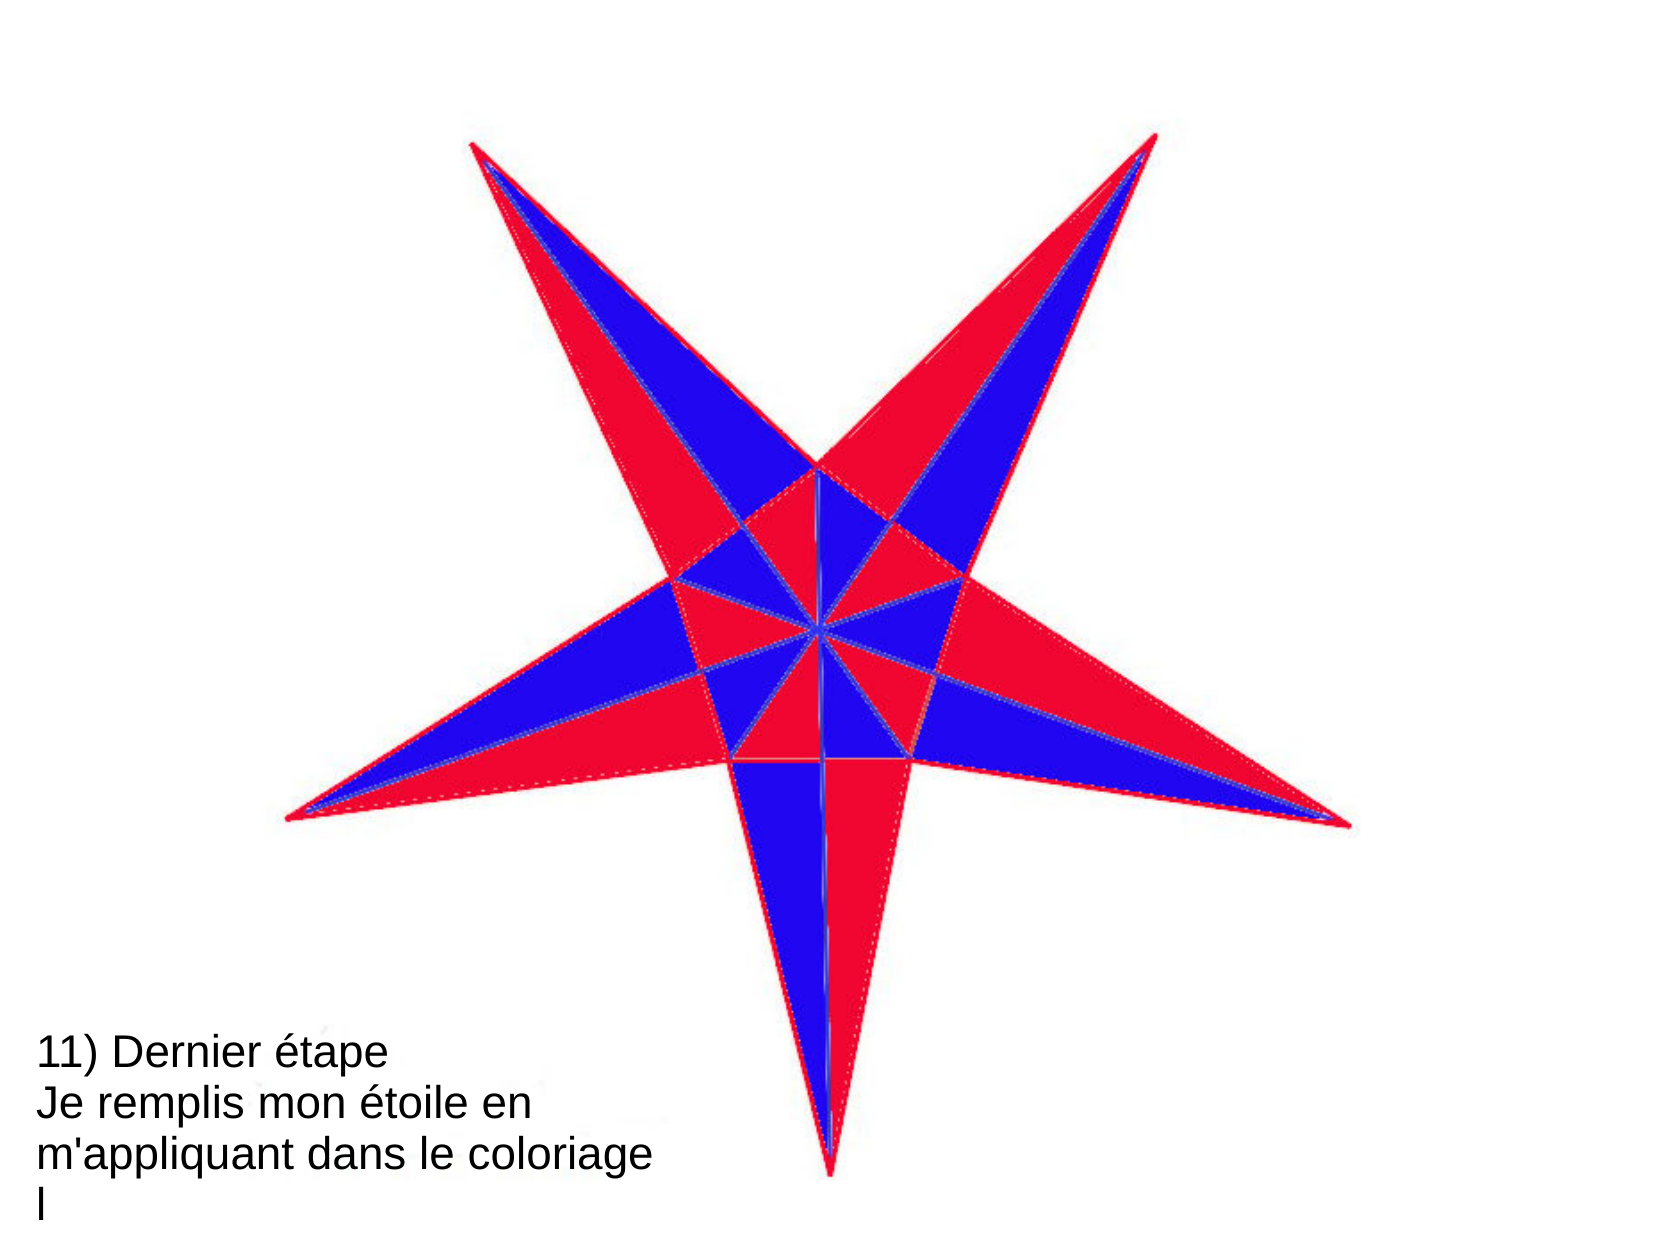

11) Dernier étape
Je remplis mon étoile en
m'appliquant dans le coloriage
l